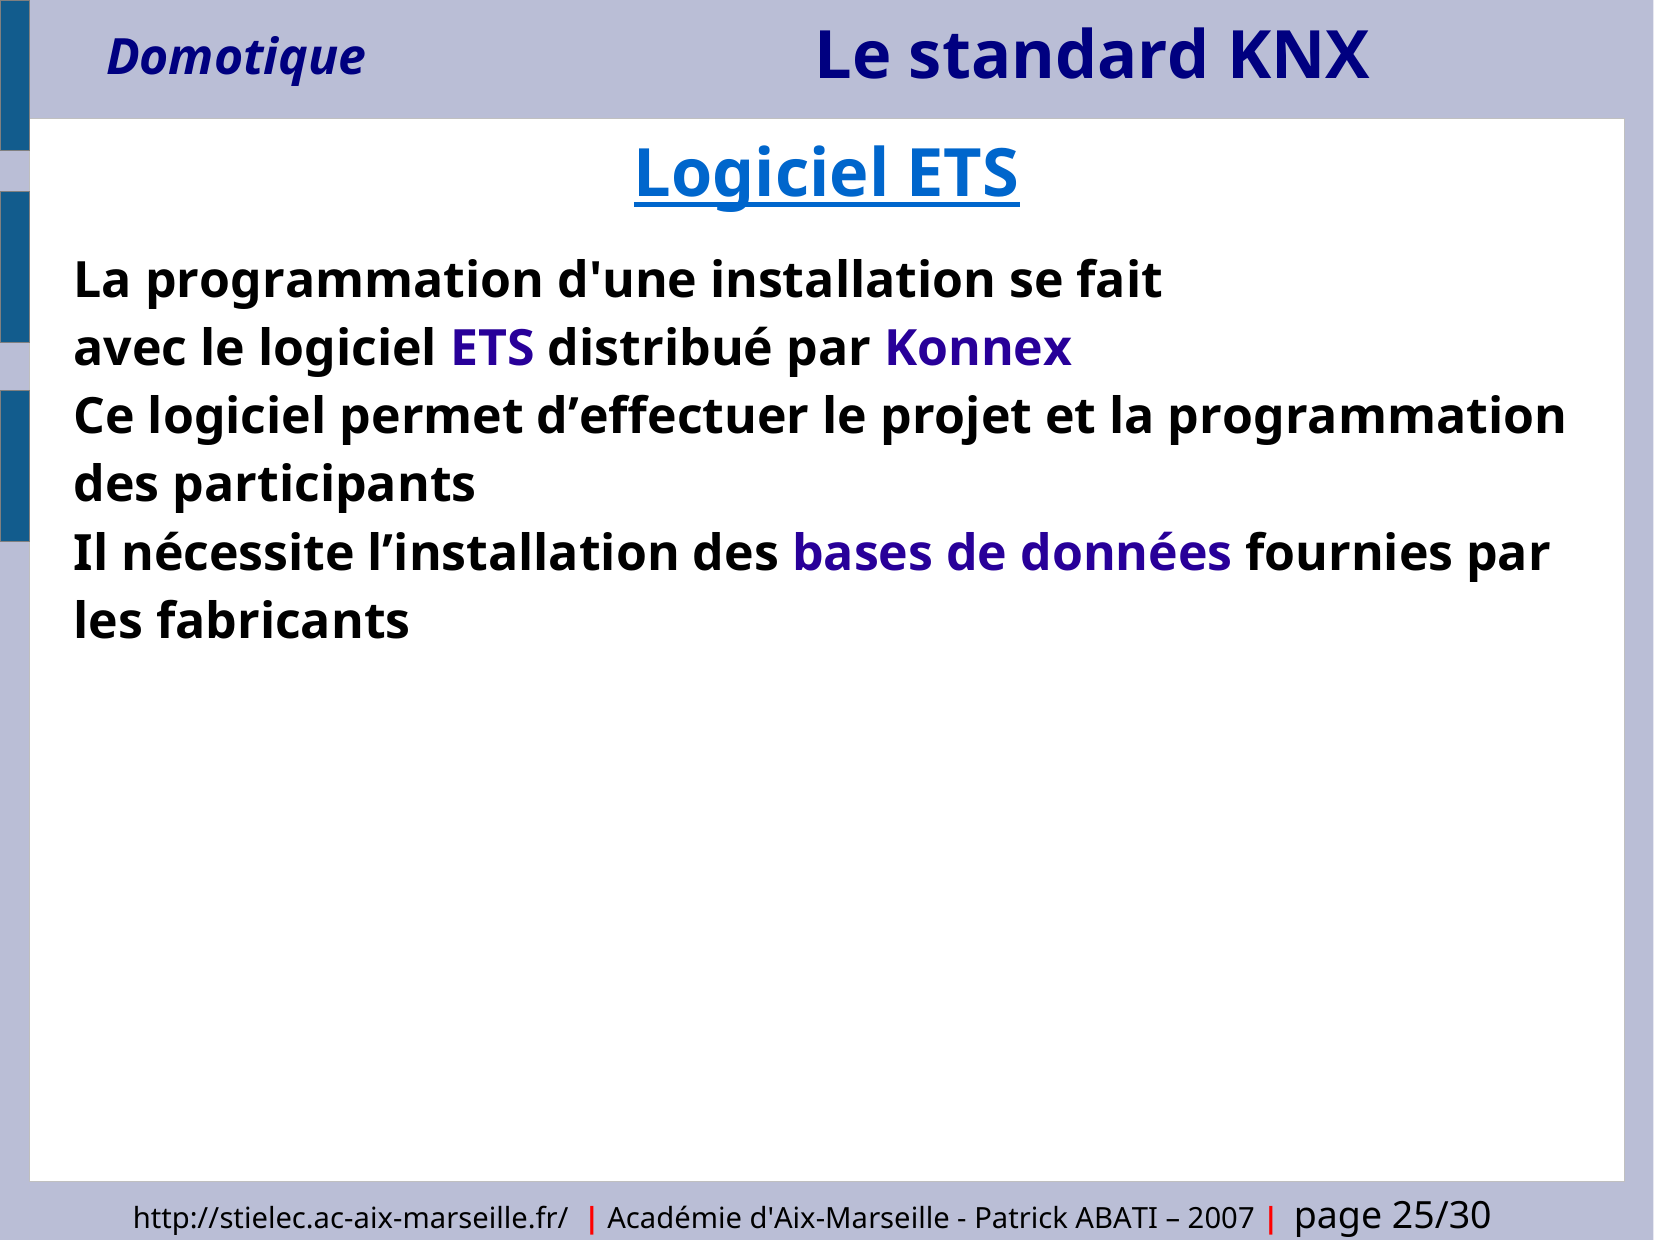

Logiciel ETS
La programmation d'une installation se fait
avec le logiciel ETS distribué par Konnex
Ce logiciel permet d’effectuer le projet et la programmation des participants
Il nécessite l’installation des bases de données fournies par les fabricants